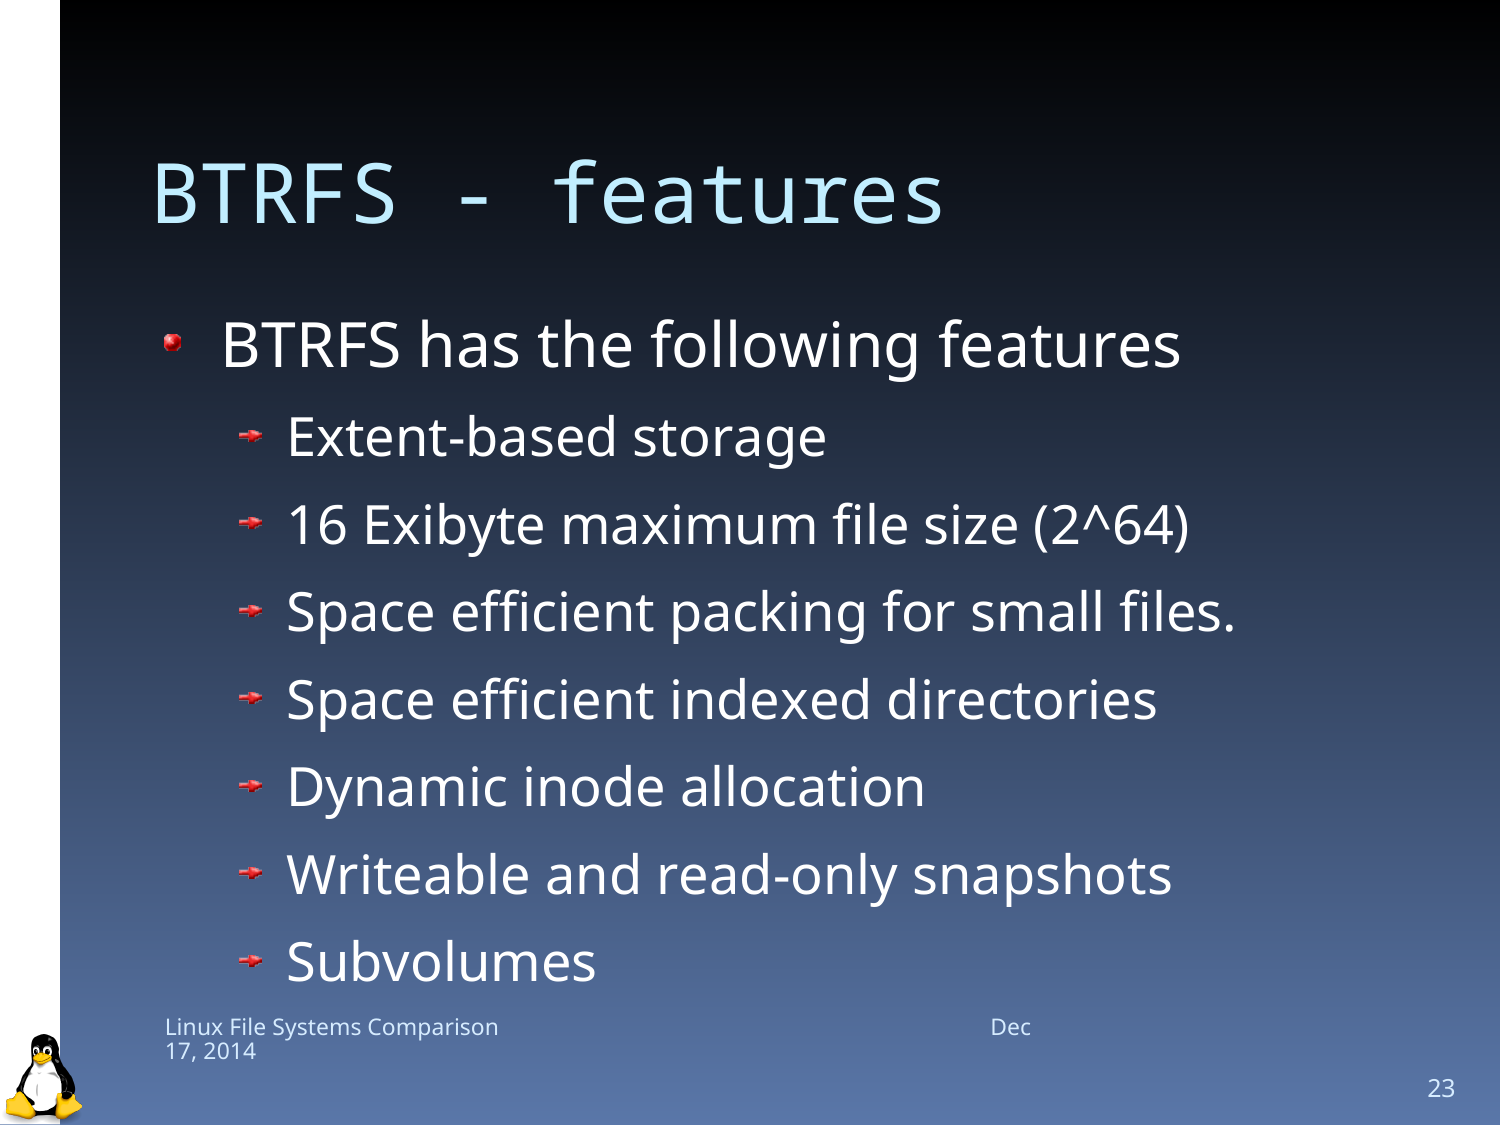

# BTRFS - features
BTRFS has the following features
Extent-based storage
16 Exibyte maximum file size (2^64)
Space efficient packing for small files.
Space efficient indexed directories
Dynamic inode allocation
Writeable and read-only snapshots
Subvolumes
Linux File Systems Comparison Dec 17, 2014
Dec 17, 2014
23